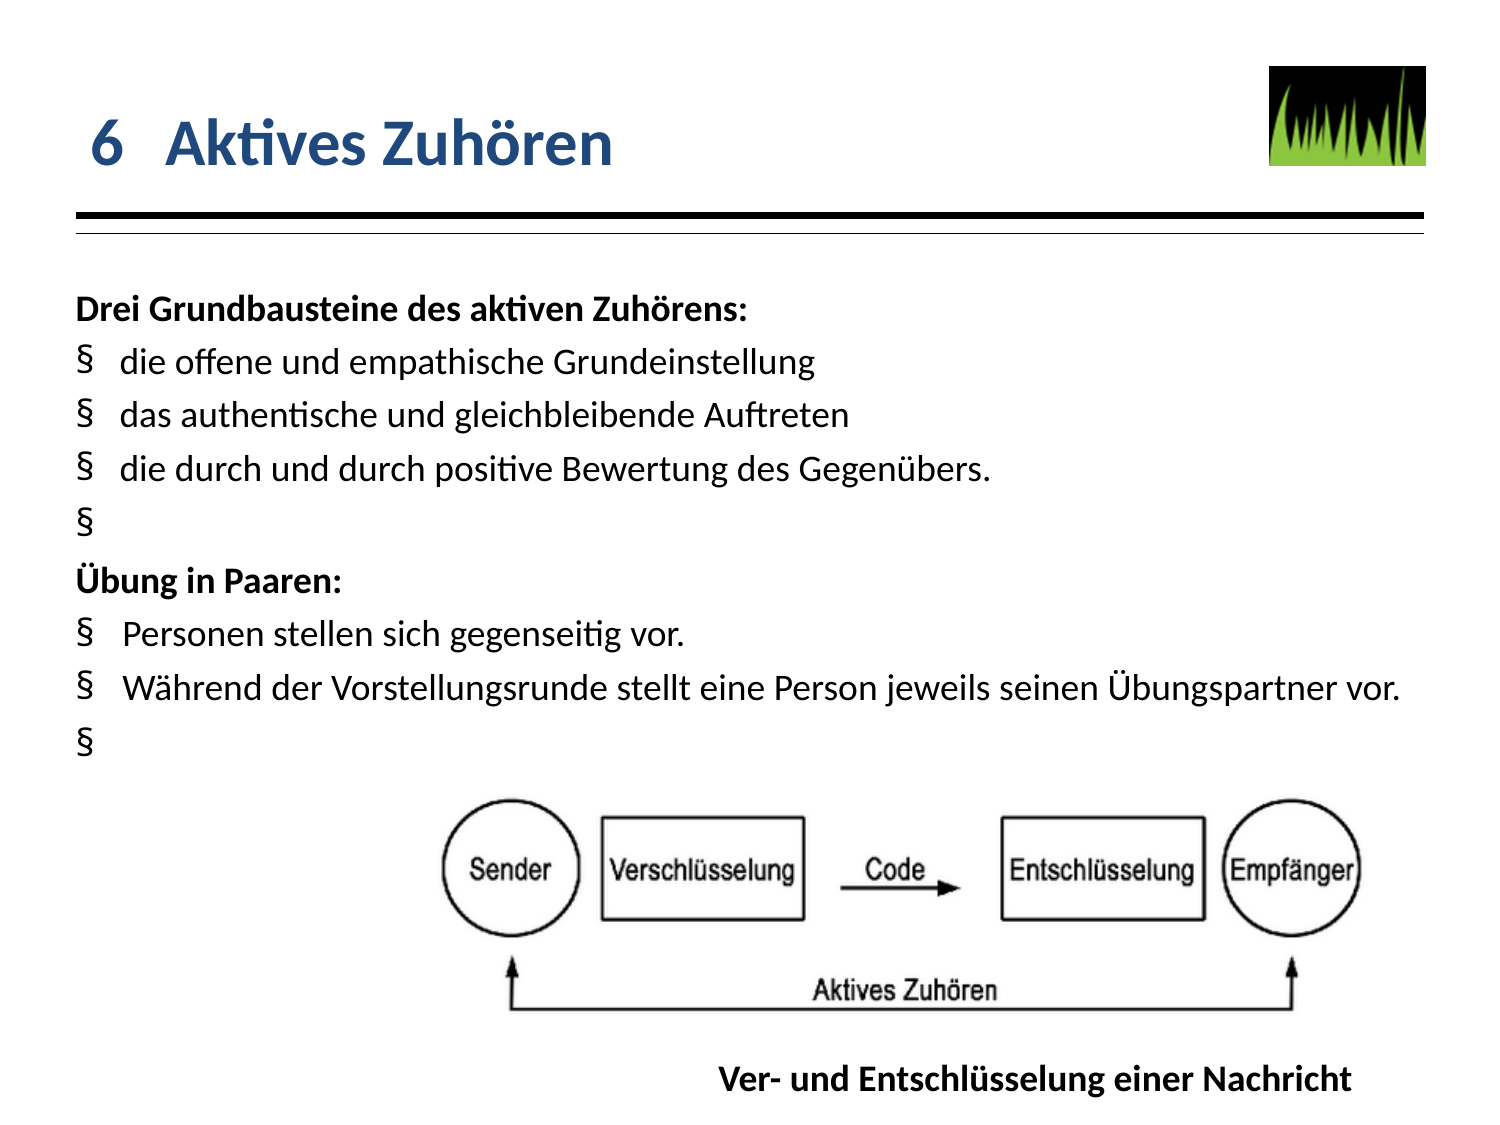

6	Aktives Zuhören
# Drei Grundbausteine des aktiven Zuhörens:
die offene und empathische Grundeinstellung
das authentische und gleichbleibende Auftreten
die durch und durch positive Bewertung des Gegenübers.
Übung in Paaren:
Personen stellen sich gegenseitig vor.
Während der Vorstellungsrunde stellt eine Person jeweils seinen Übungspartner vor.
Ver- und Entschlüsselung einer Nachricht